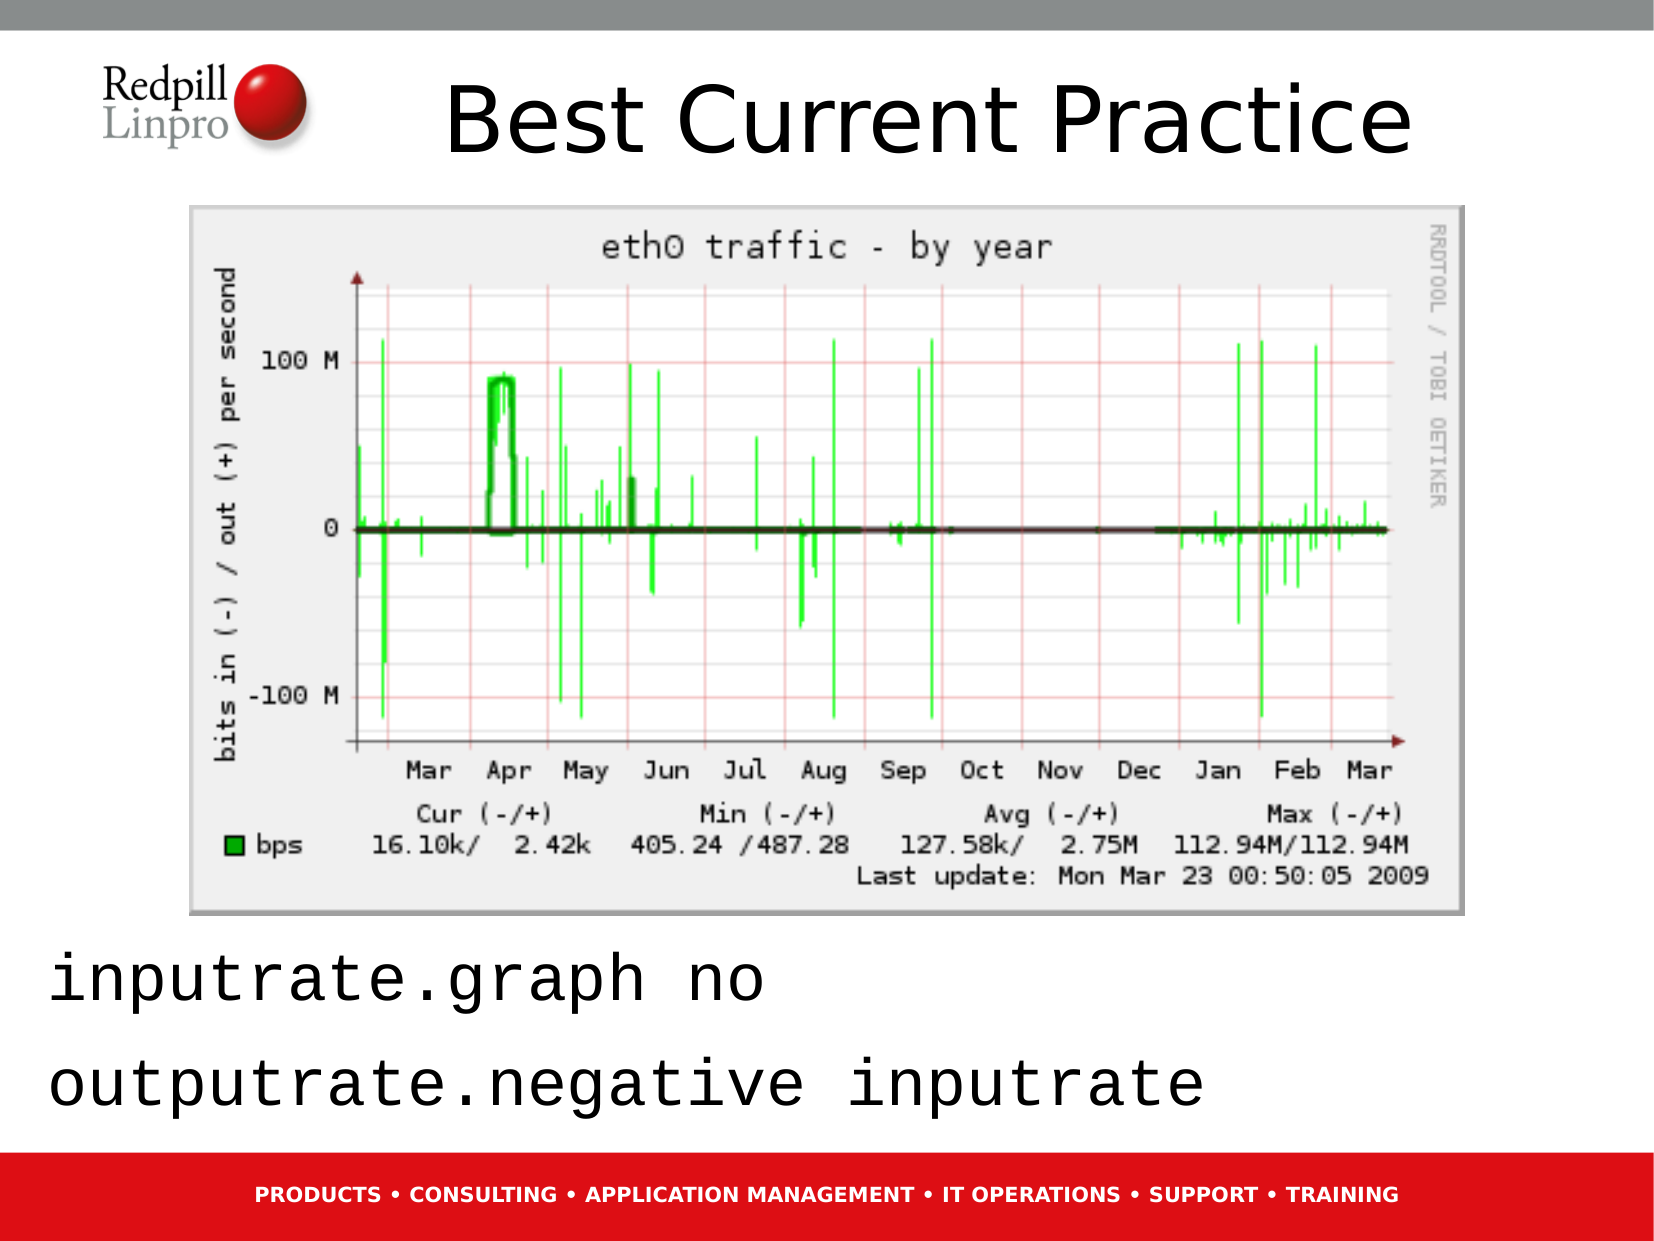

# Best Current Practice
inputrate.graph no
outputrate.negative inputrate